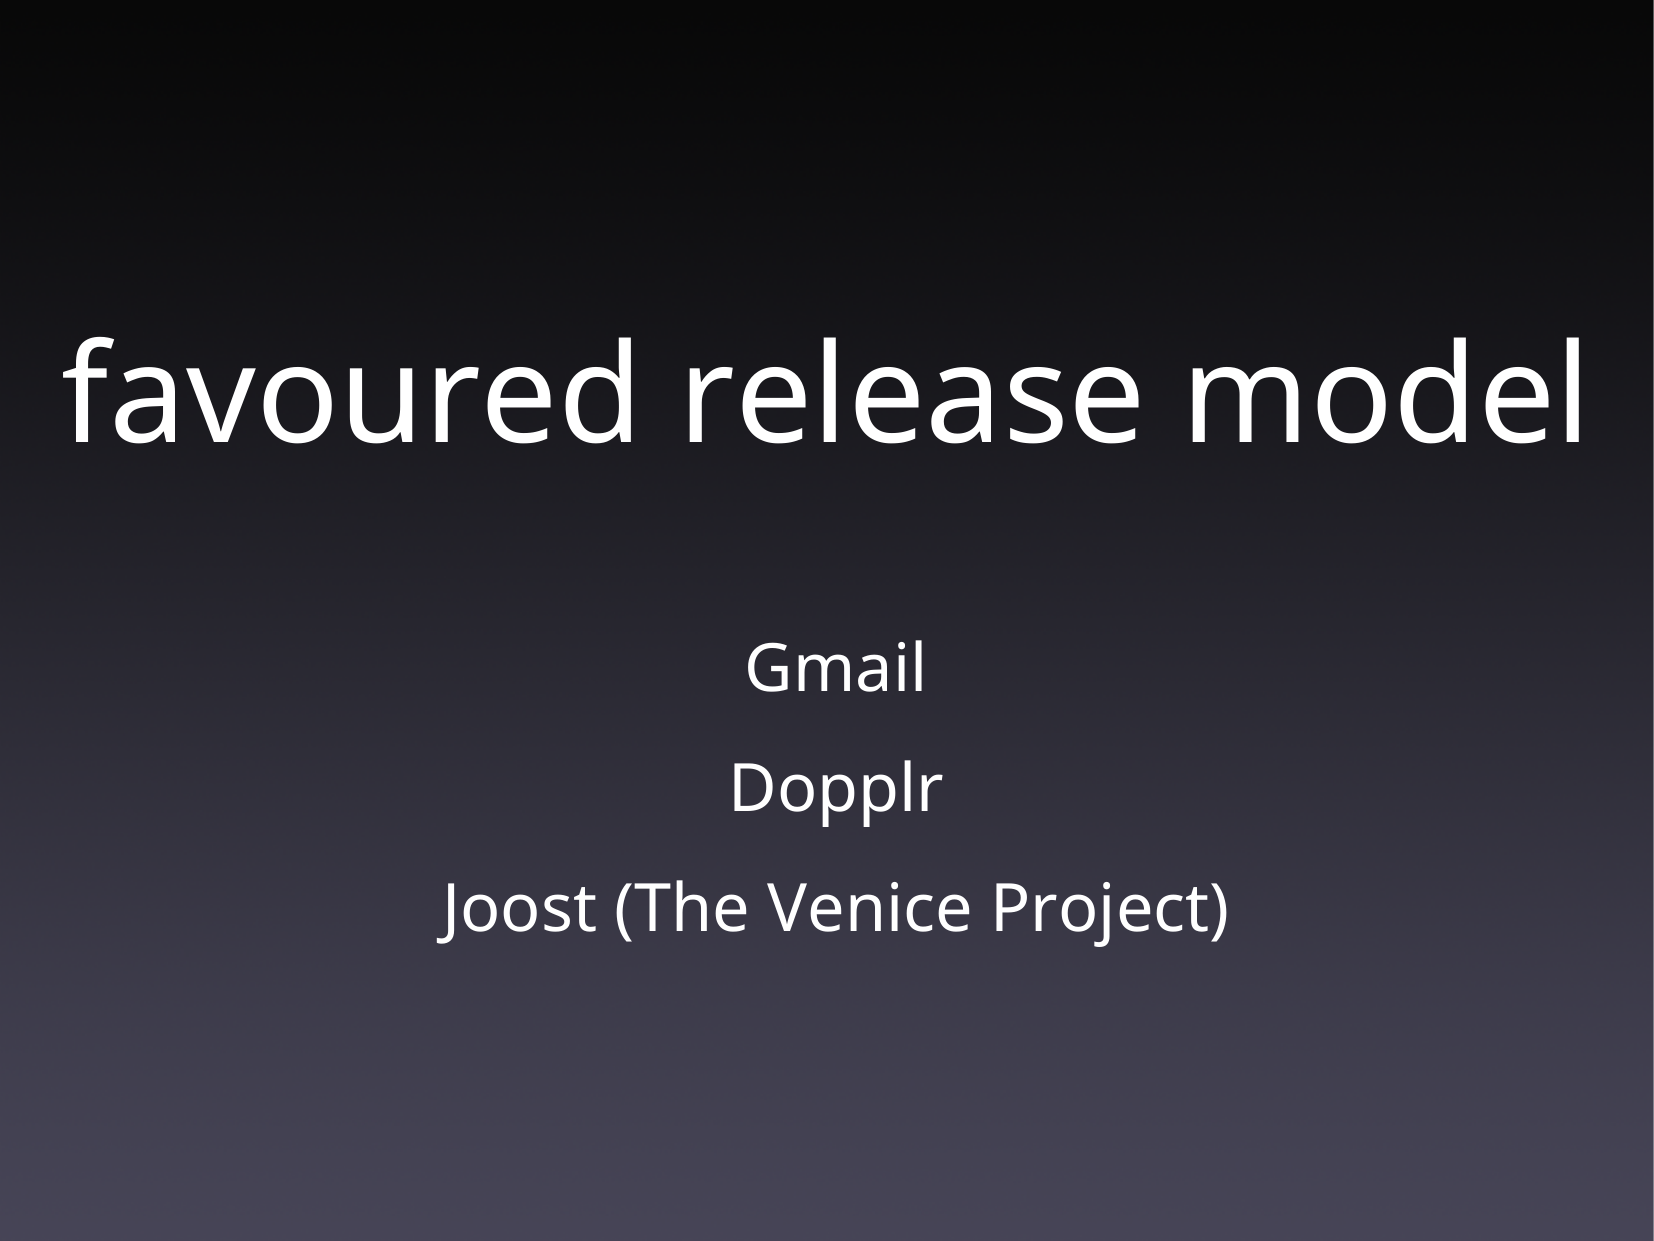

# favoured release model
Gmail
Dopplr
Joost (The Venice Project)